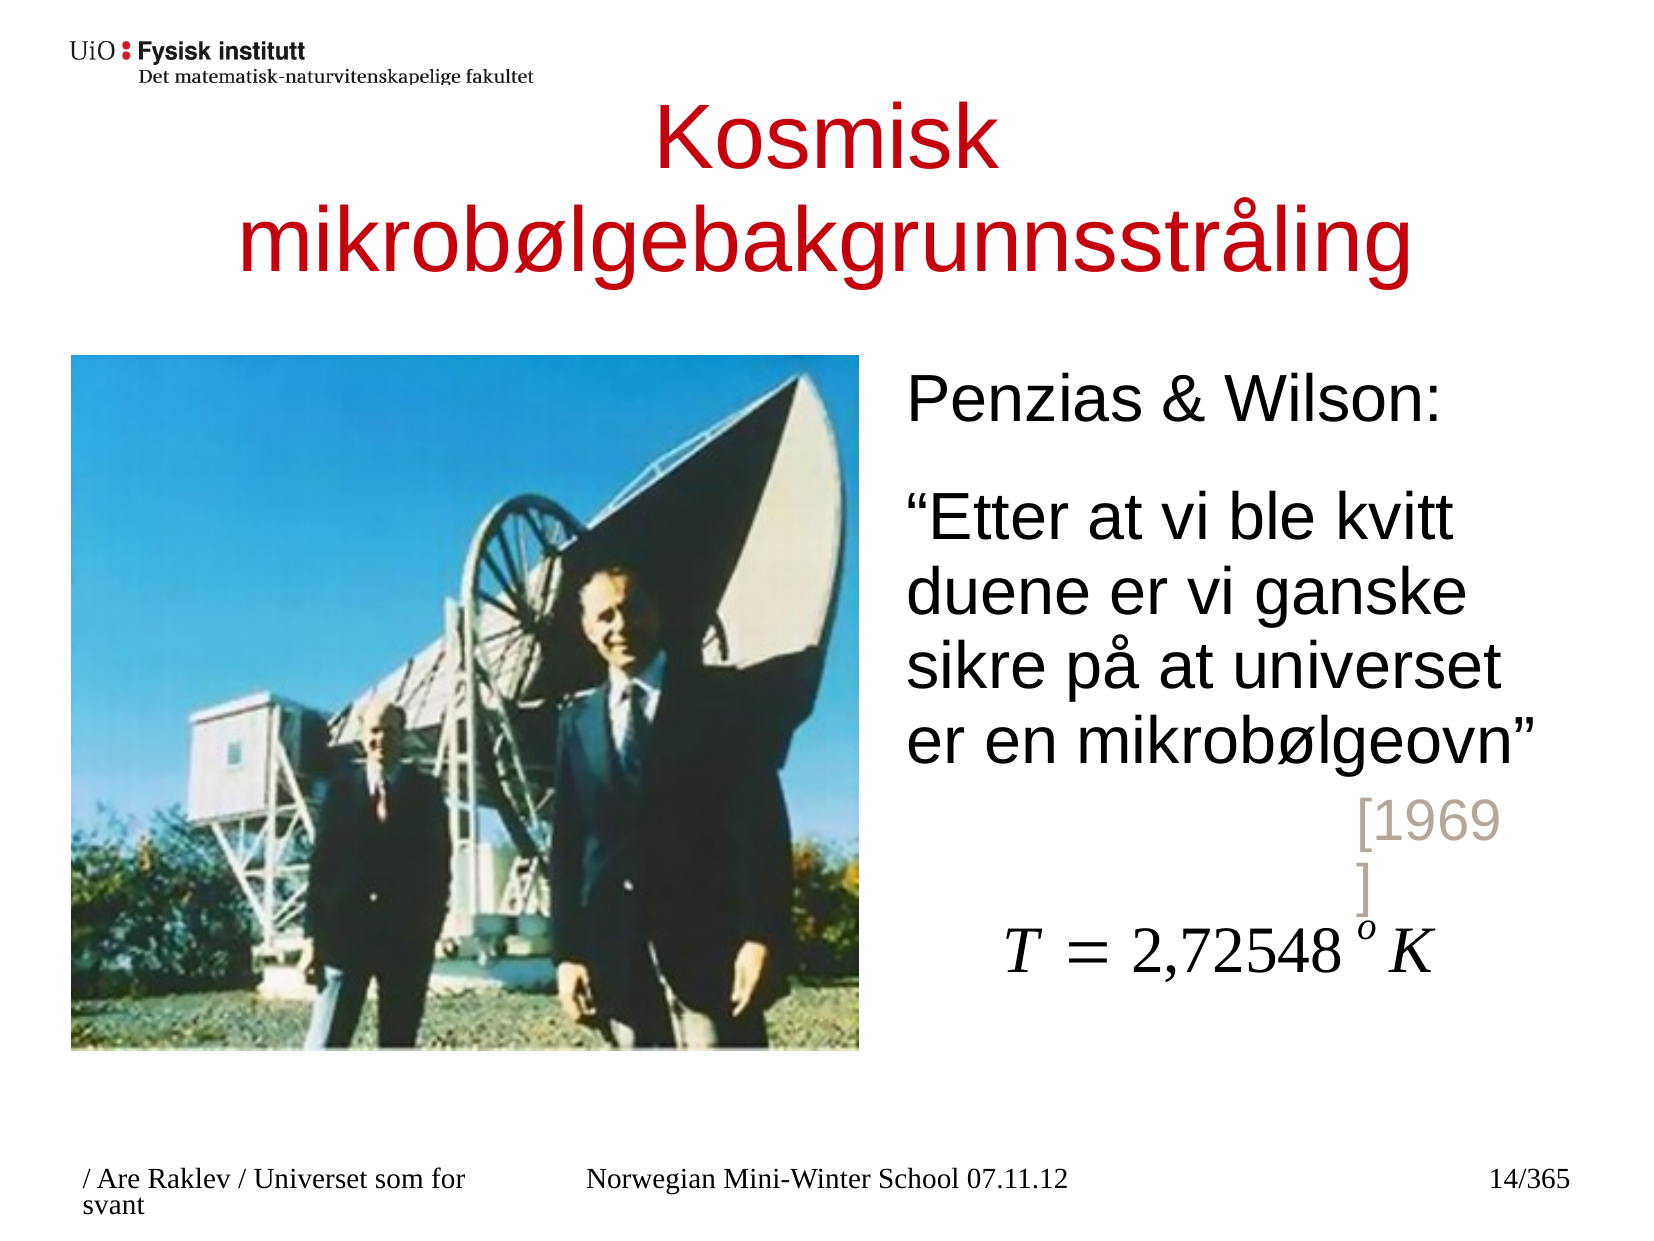

# Kosmisk mikrobølgebakgrunnsstråling
Penzias & Wilson:
“Etter at vi ble kvitt duene er vi ganske sikre på at universet er en mikrobølgeovn”
[1969]
/ Are Raklev / Universet som forsvant
Norwegian Mini-Winter School 07.11.12
14